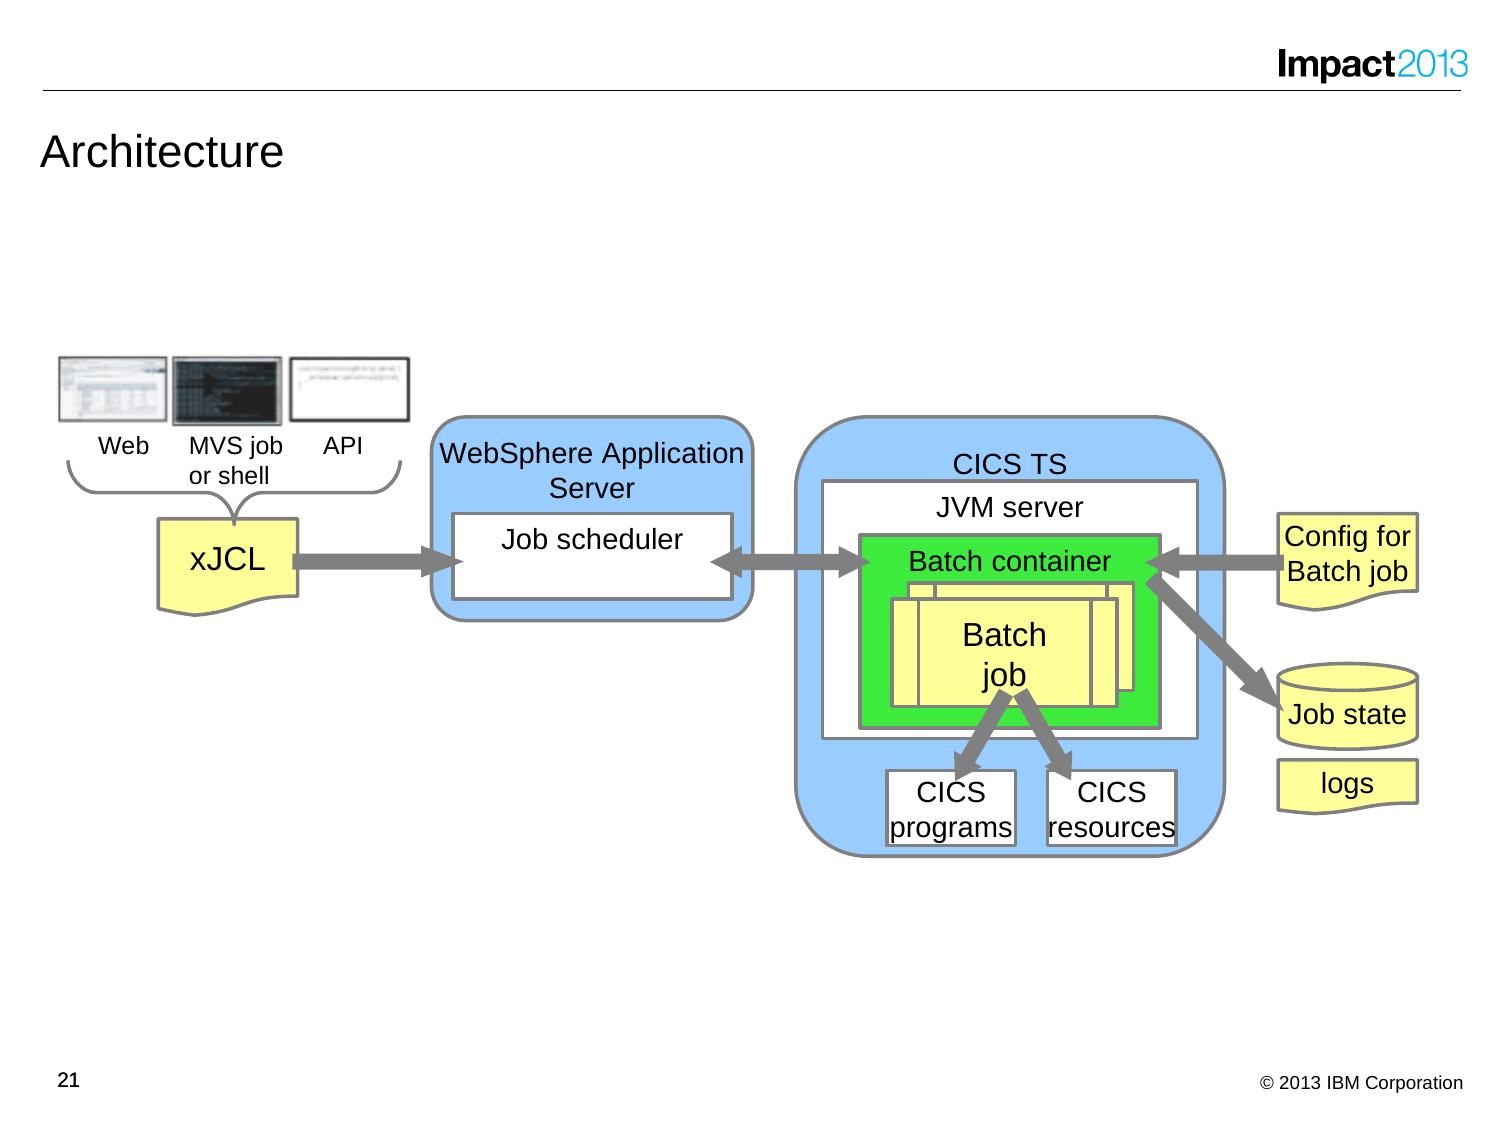

# Architecture
WebSphere Application
Server
CICS TS
Web
MVS job
or shell
API
JVM server
Job scheduler
Config for
Batch job
xJCL
Batch container
Batch
application
Batch
job
Job state
logs
CICS
programs
CICS
resources